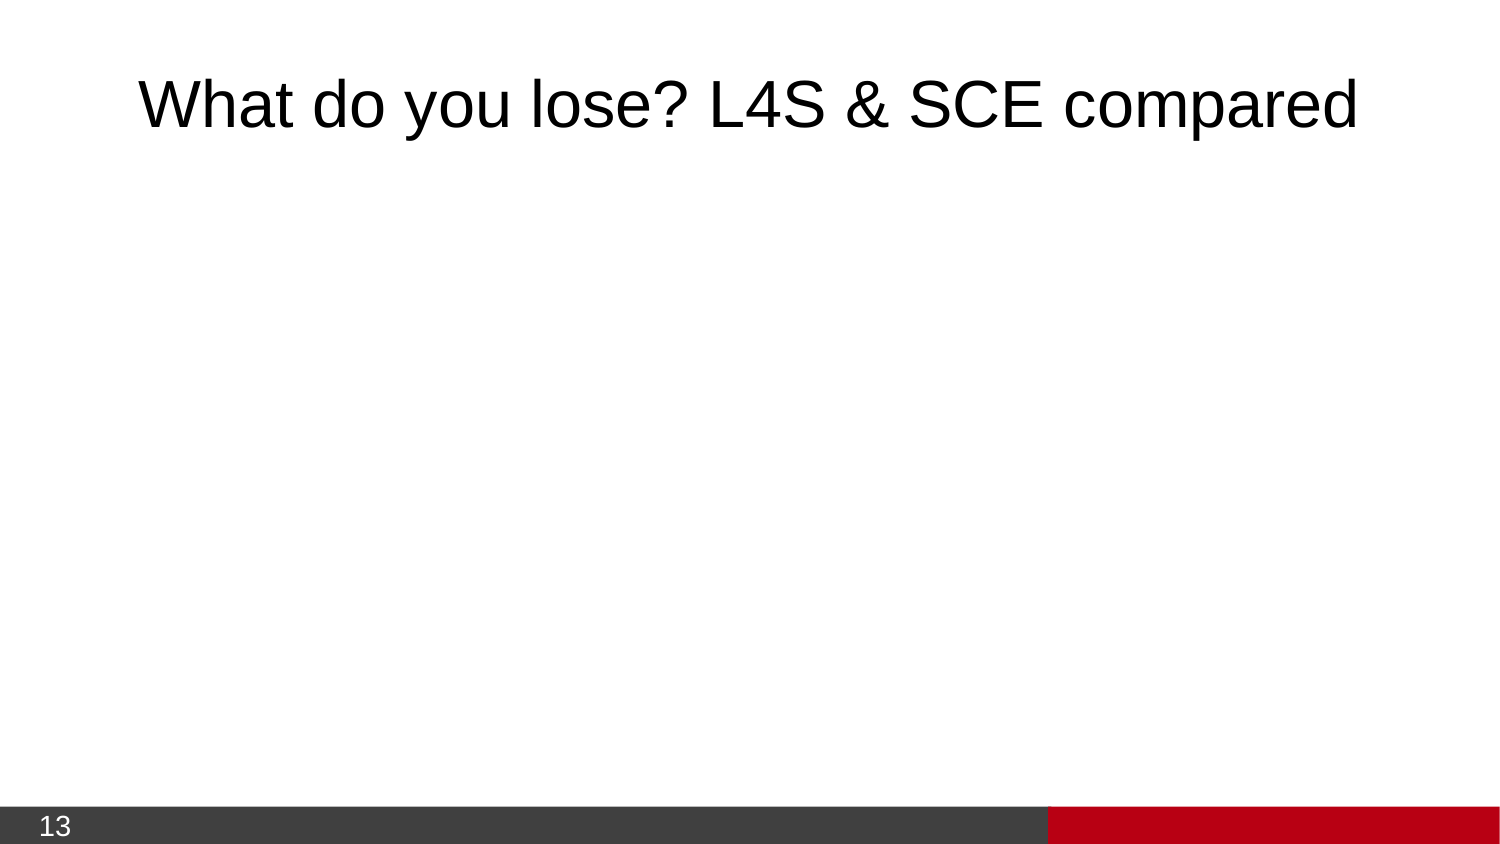

# What do you lose? L4S & SCE compared
13